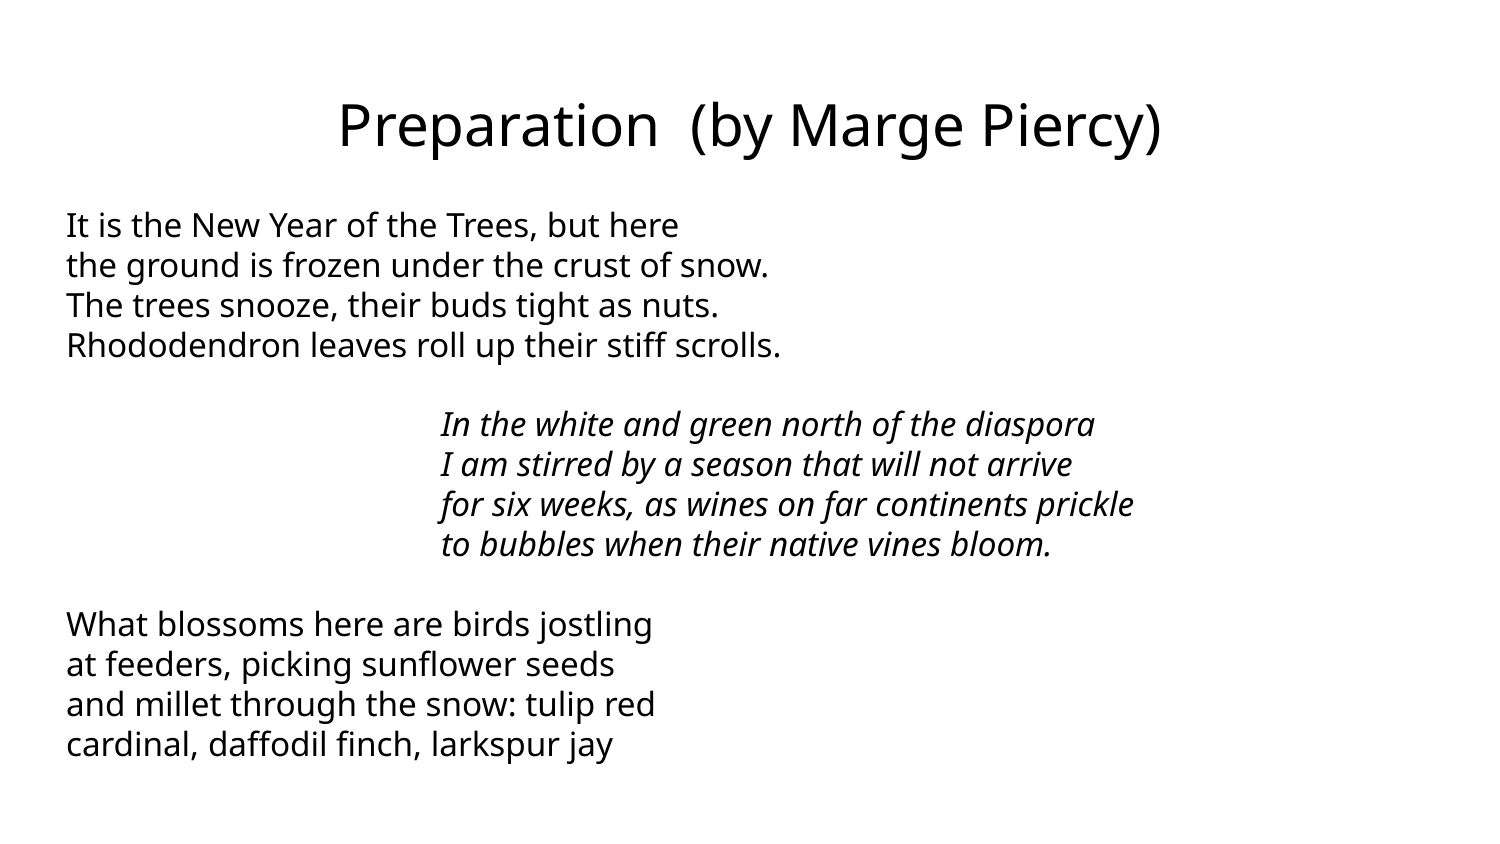

# Preparation (by Marge Piercy)
It is the New Year of the Trees, but here
the ground is frozen under the crust of snow.
The trees snooze, their buds tight as nuts.
Rhododendron leaves roll up their stiff scrolls.
In the white and green north of the diaspora
I am stirred by a season that will not arrive
for six weeks, as wines on far continents prickle
to bubbles when their native vines bloom.
What blossoms here are birds jostling
at feeders, picking sunflower seeds
and millet through the snow: tulip red
cardinal, daffodil finch, larkspur jay